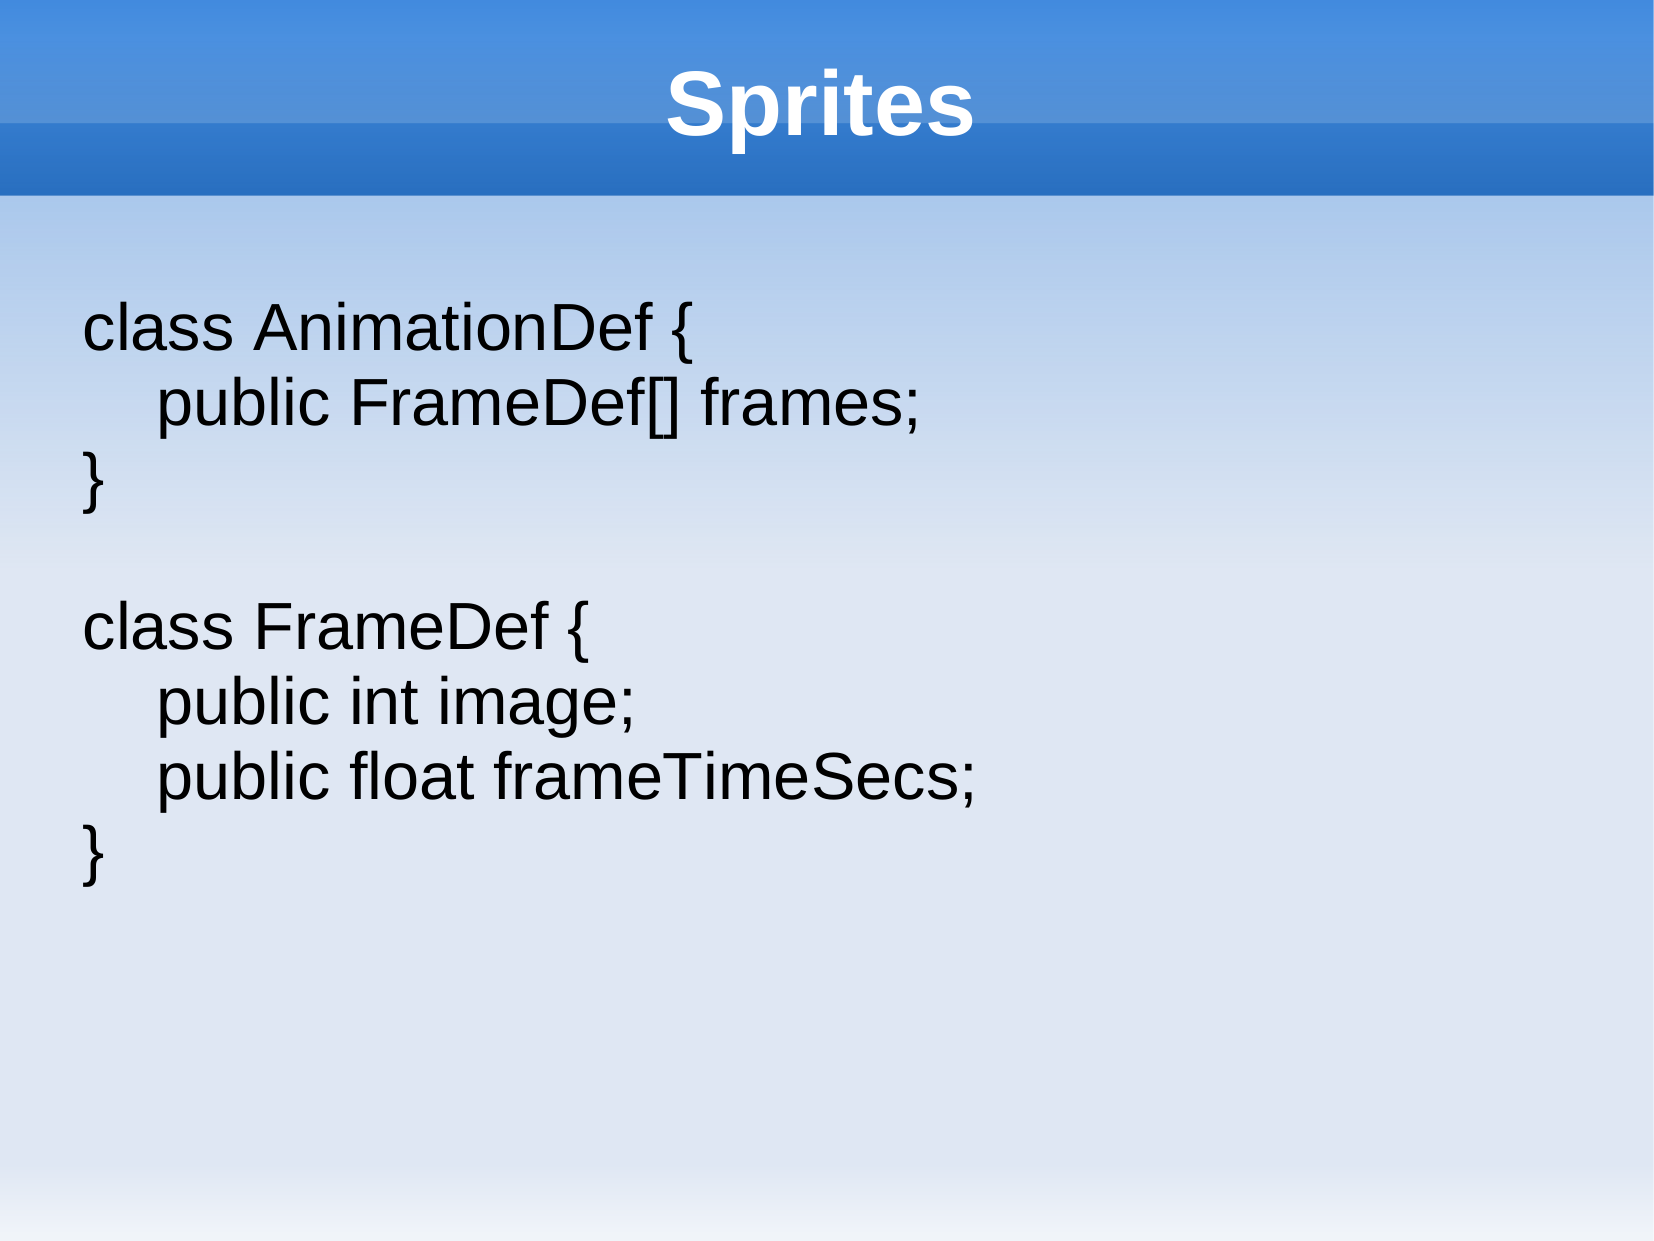

# Sprites
class AnimationDef {
 public FrameDef[] frames;
}
class FrameDef {
 public int image;
 public float frameTimeSecs;
}